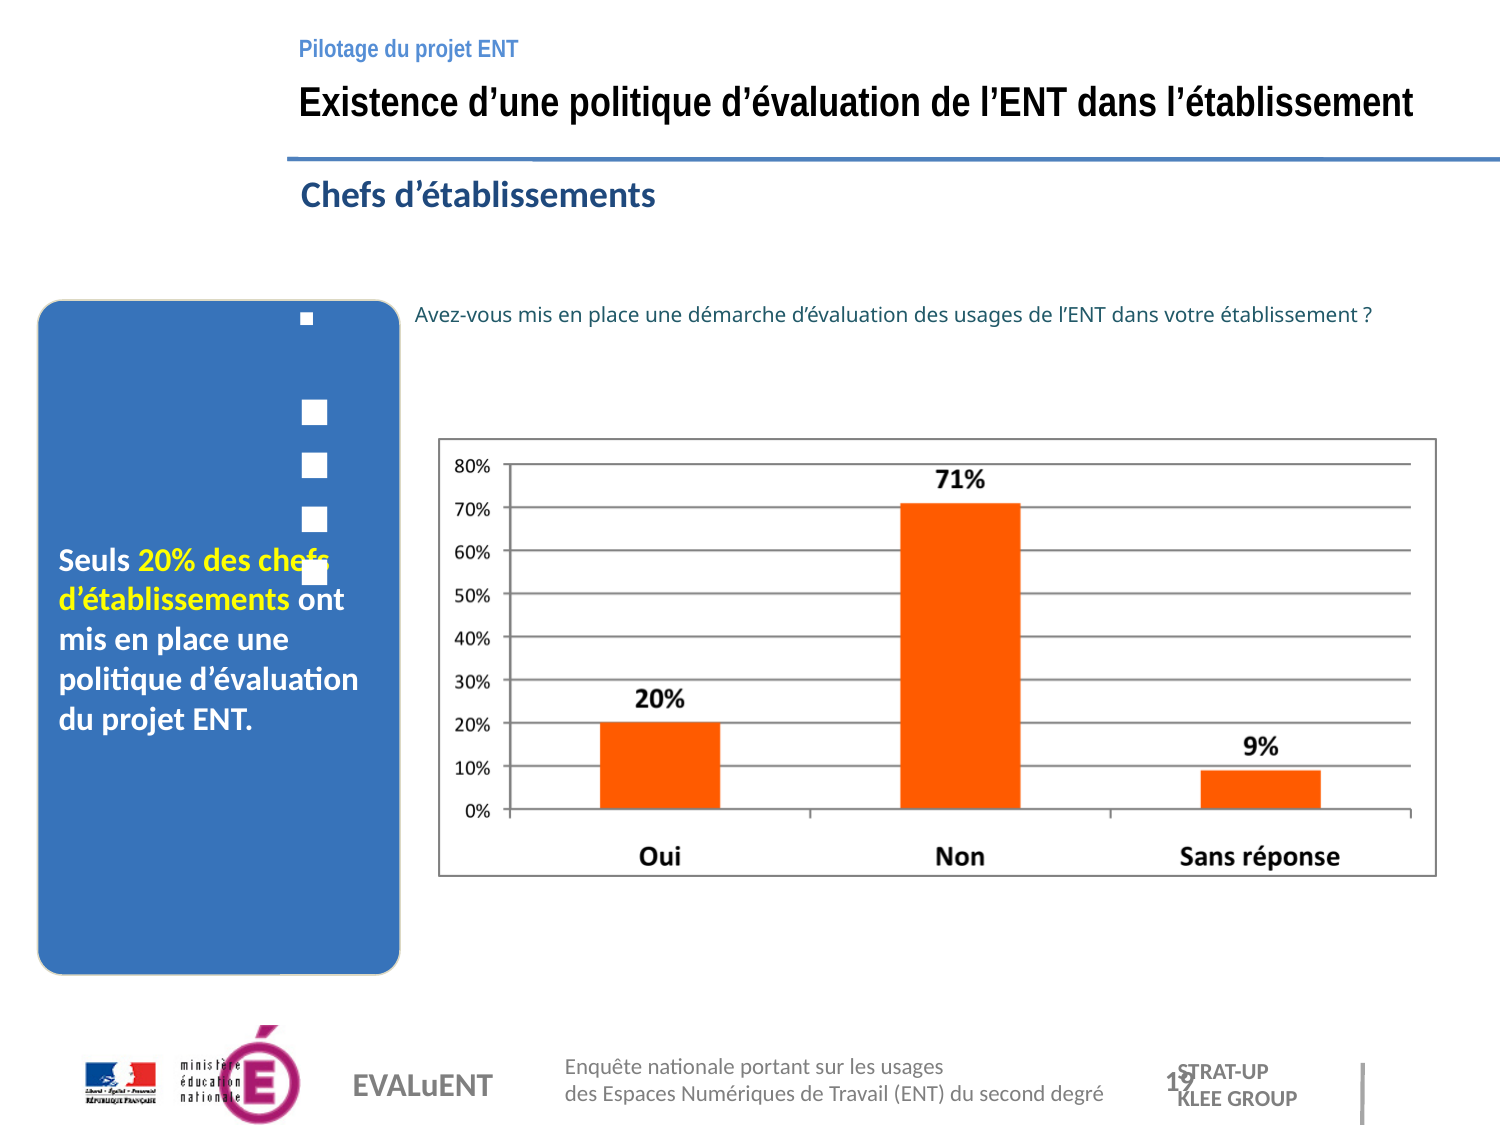

Pilotage du projet ENT
Existence d’une politique d’évaluation de l’ENT dans l’établissement
Chefs d’établissements
Avez-vous mis en place une démarche d’évaluation des usages de l’ENT dans votre établissement ?
Seuls 20% des chefs d’établissements ont mis en place une politique d’évaluation du projet ENT.